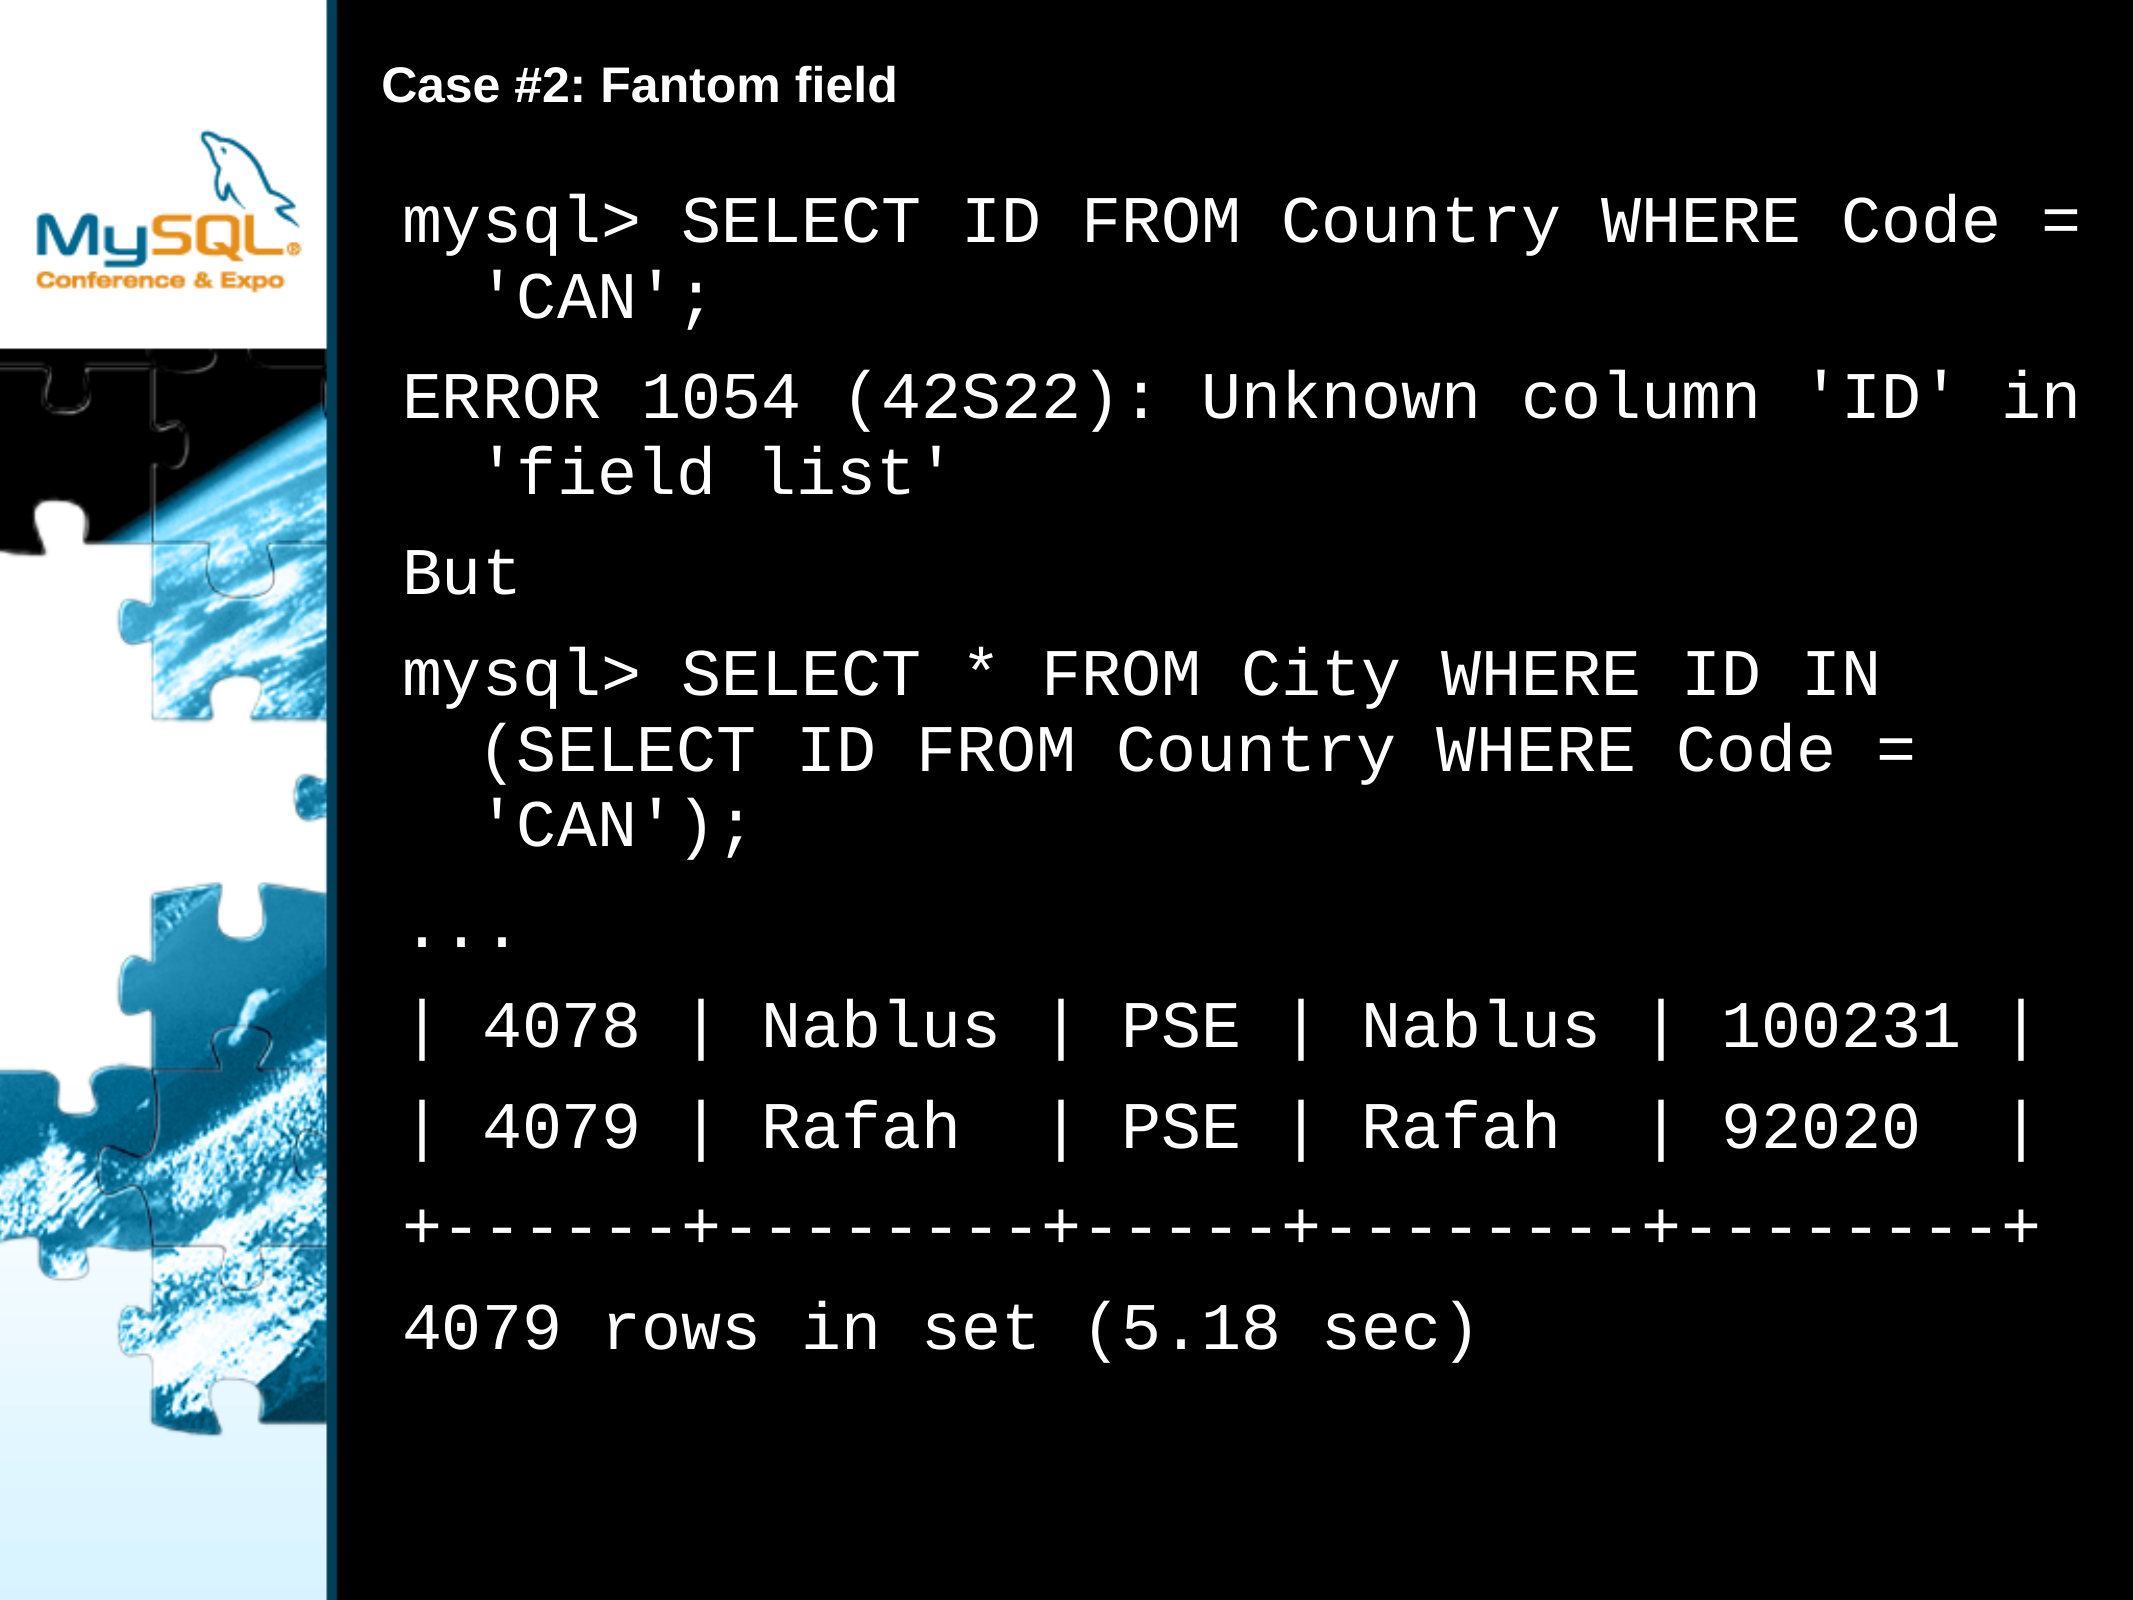

# Case #2: Fantom field
mysql> SELECT ID FROM Country WHERE Code = 'CAN';
ERROR 1054 (42S22): Unknown column 'ID' in 'field list'
But
mysql> SELECT * FROM City WHERE ID IN (SELECT ID FROM Country WHERE Code = 'CAN');
...
| 4078 | Nablus | PSE | Nablus | 100231 |
| 4079 | Rafah | PSE | Rafah | 92020 |
+------+--------+-----+--------+--------+
4079 rows in set (5.18 sec)